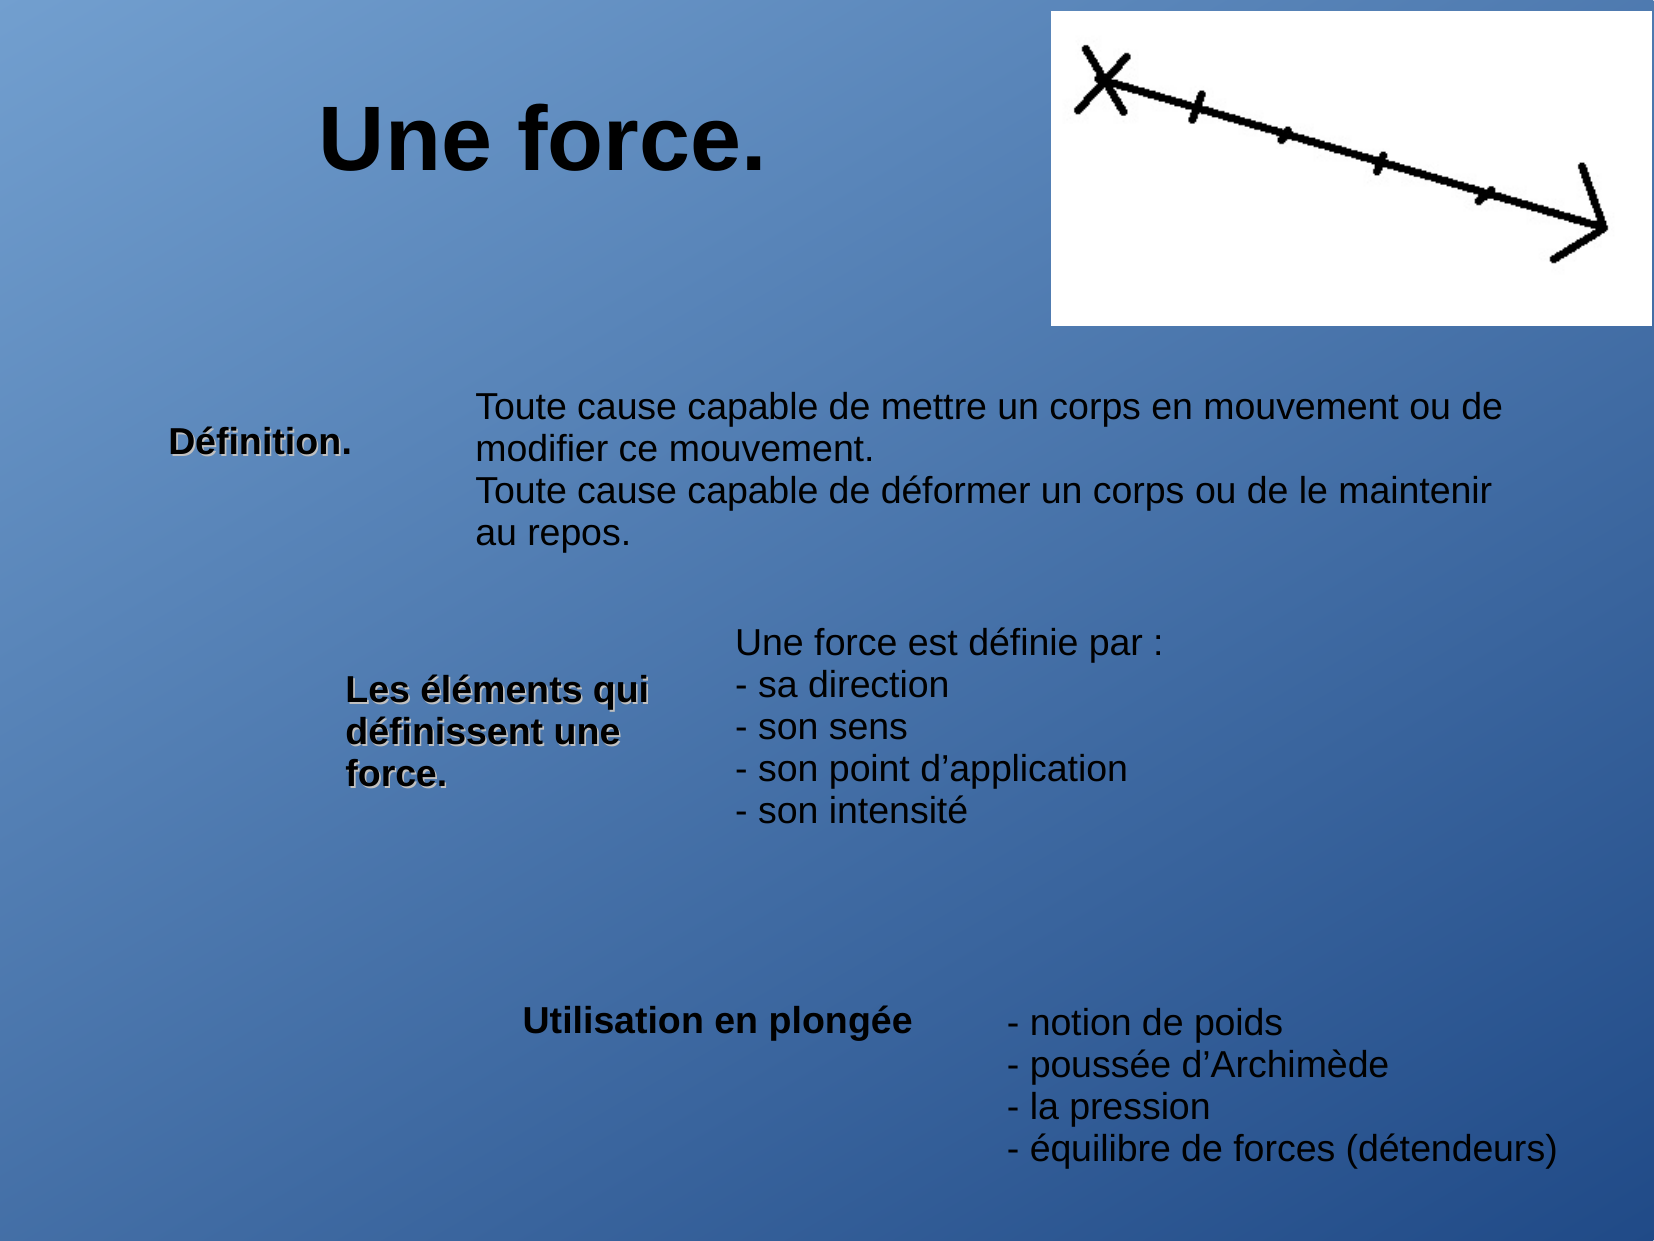

# Une force.
Toute cause capable de mettre un corps en mouvement ou de modifier ce mouvement.
Toute cause capable de déformer un corps ou de le maintenir au repos.
Définition.
Une force est définie par :
- sa direction
- son sens
- son point d’application
- son intensité
Les éléments qui définissent une force.
Utilisation en plongée
- notion de poids
- poussée d’Archimède
- la pression
- équilibre de forces (détendeurs)